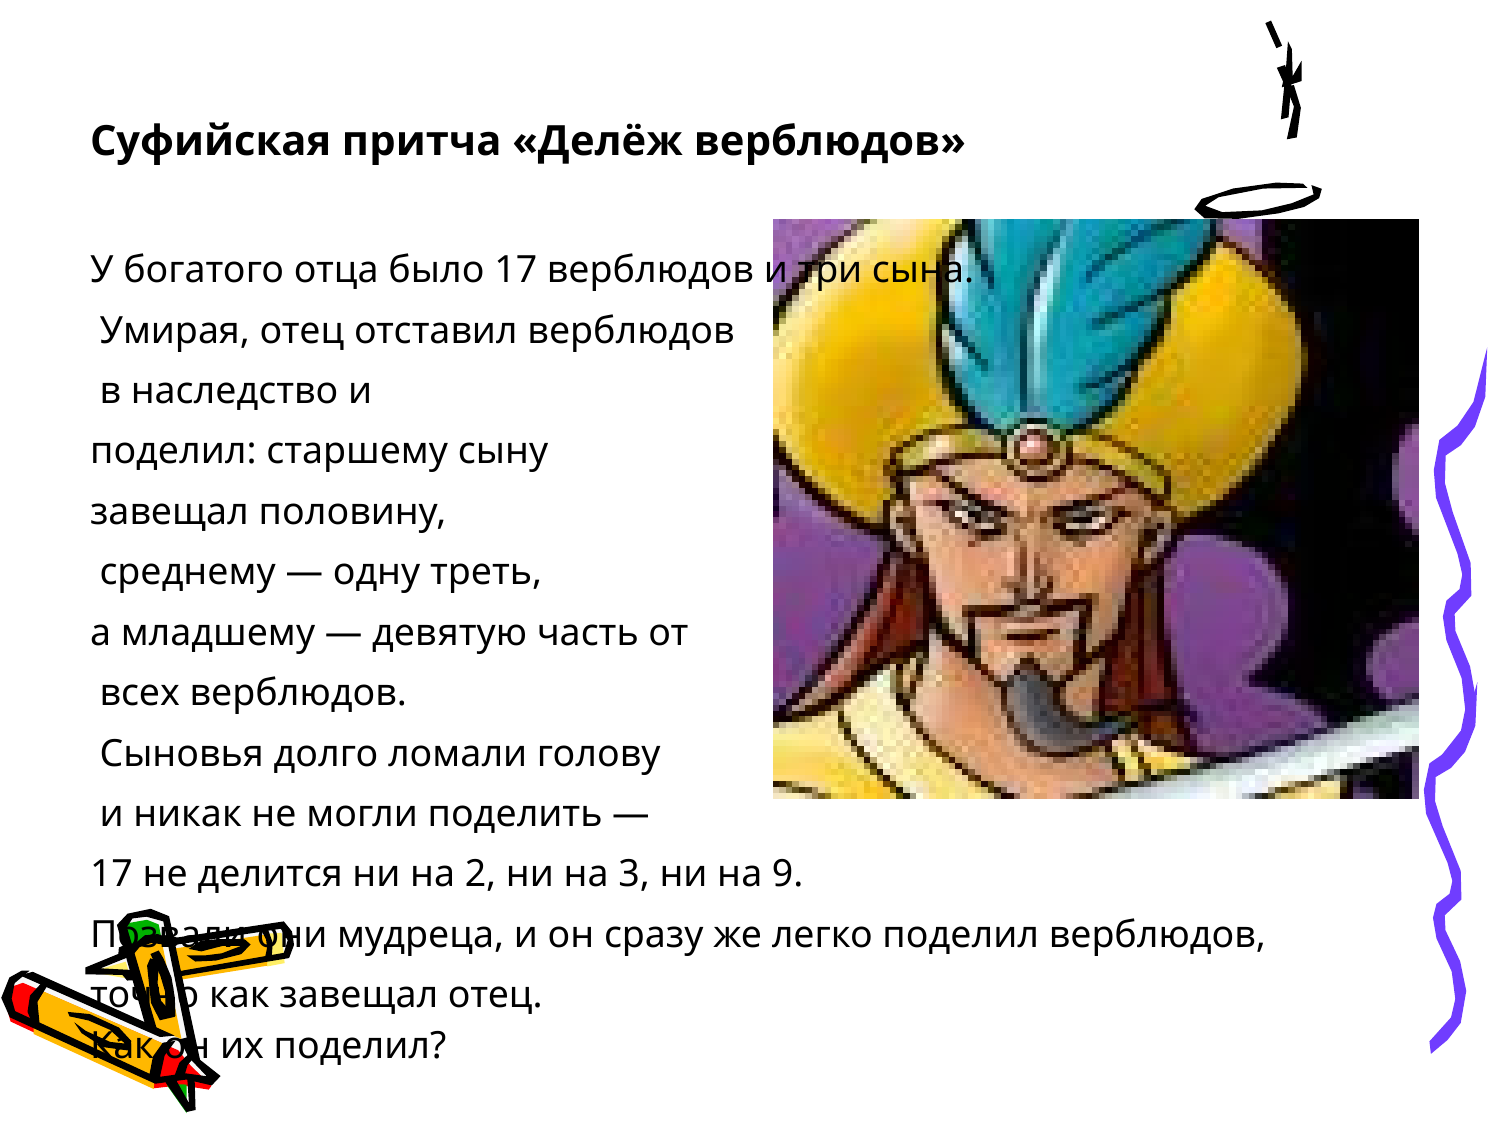

Суфийская притча «Делёж верблюдов»
У богатого отца было 17 верблюдов и три сына.
 Умирая, отец отставил верблюдов
 в наследство и
поделил: старшему сыну
завещал половину,
 среднему — одну треть,
а младшему — девятую часть от
 всех верблюдов.
 Сыновья долго ломали голову
 и никак не могли поделить —
17 не делится ни на 2, ни на 3, ни на 9.
Позвали они мудреца, и он сразу же легко поделил верблюдов,
точно как завещал отец.
Как он их поделил?